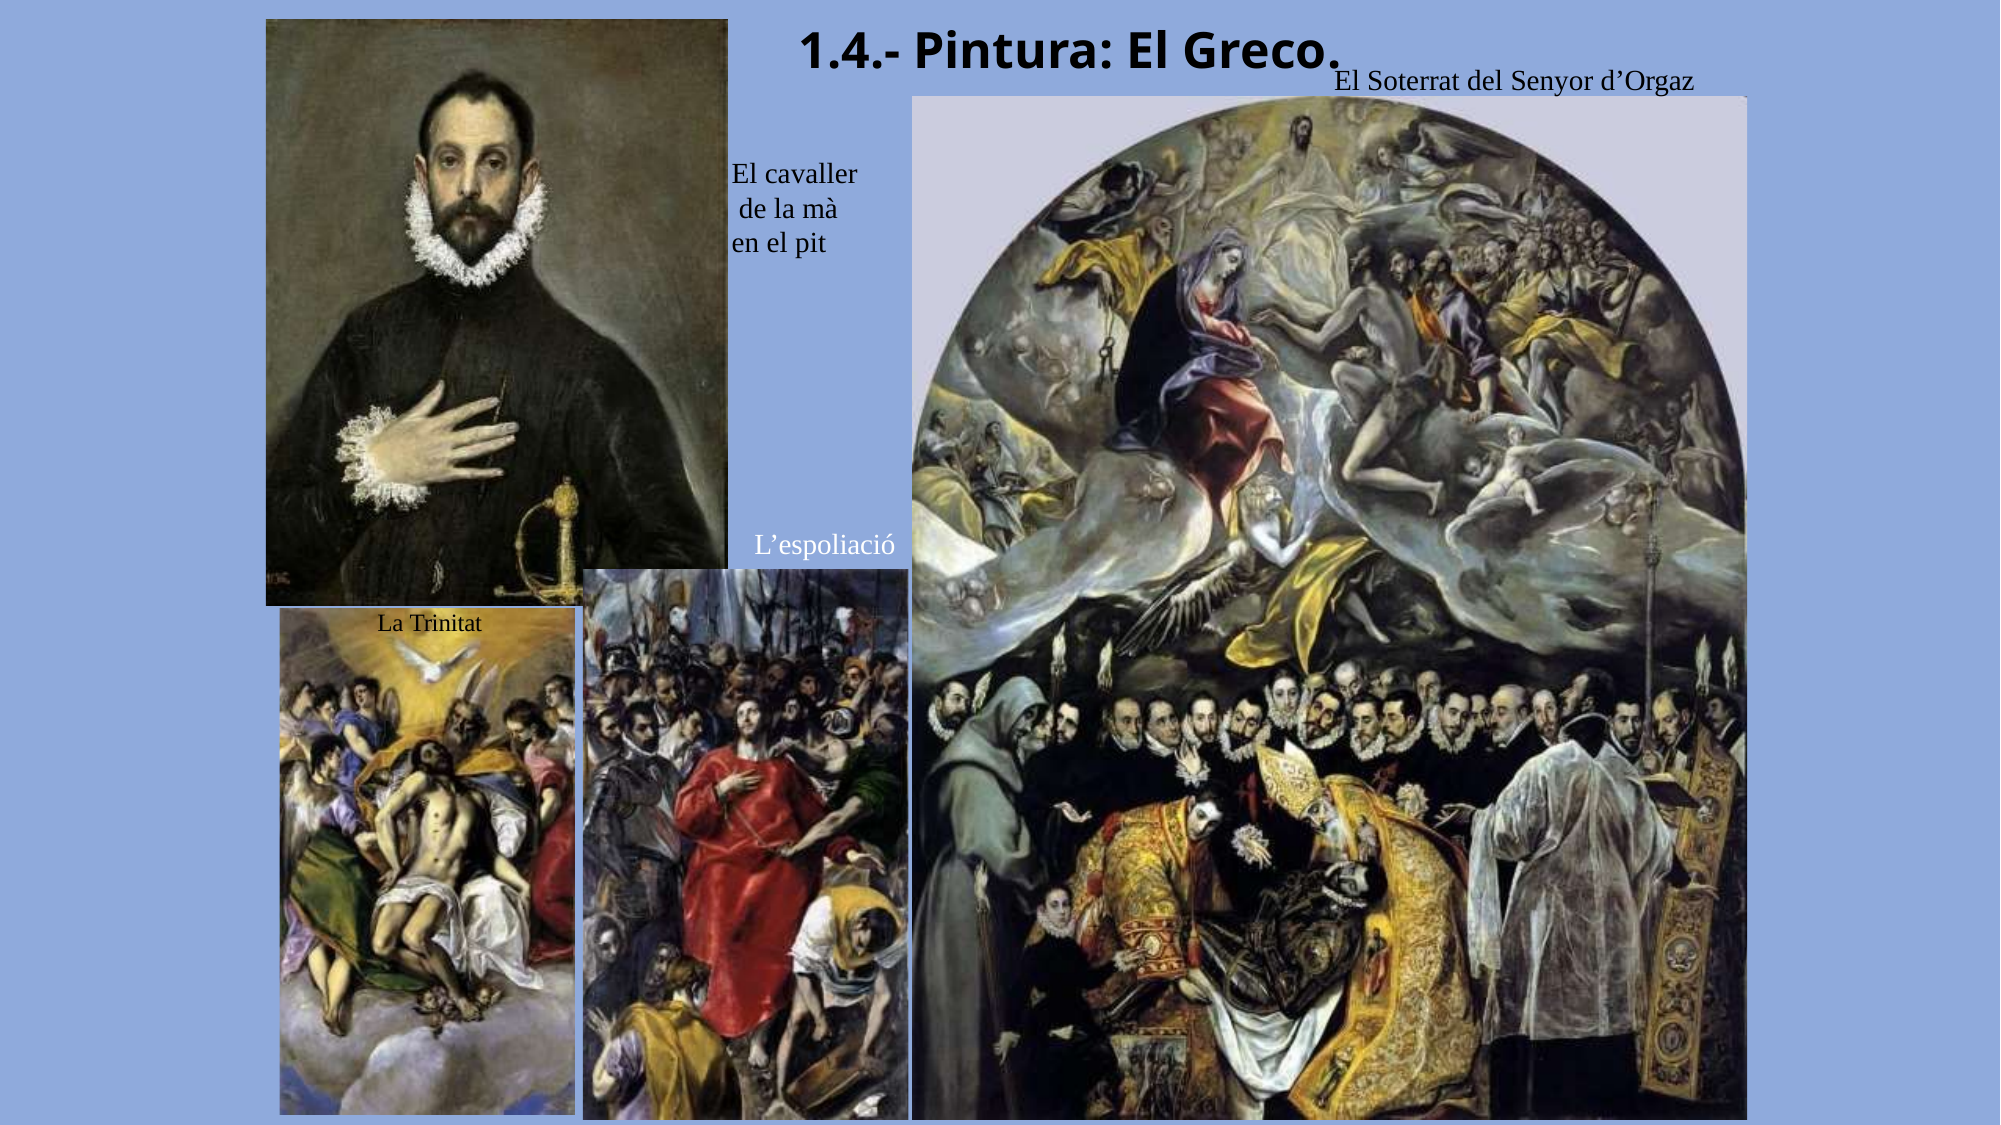

# 1.4.- Pintura: El Greco.
El Soterrat del Senyor d’Orgaz
El cavaller de la mà en el pit
L’espoliació
La Trinitat